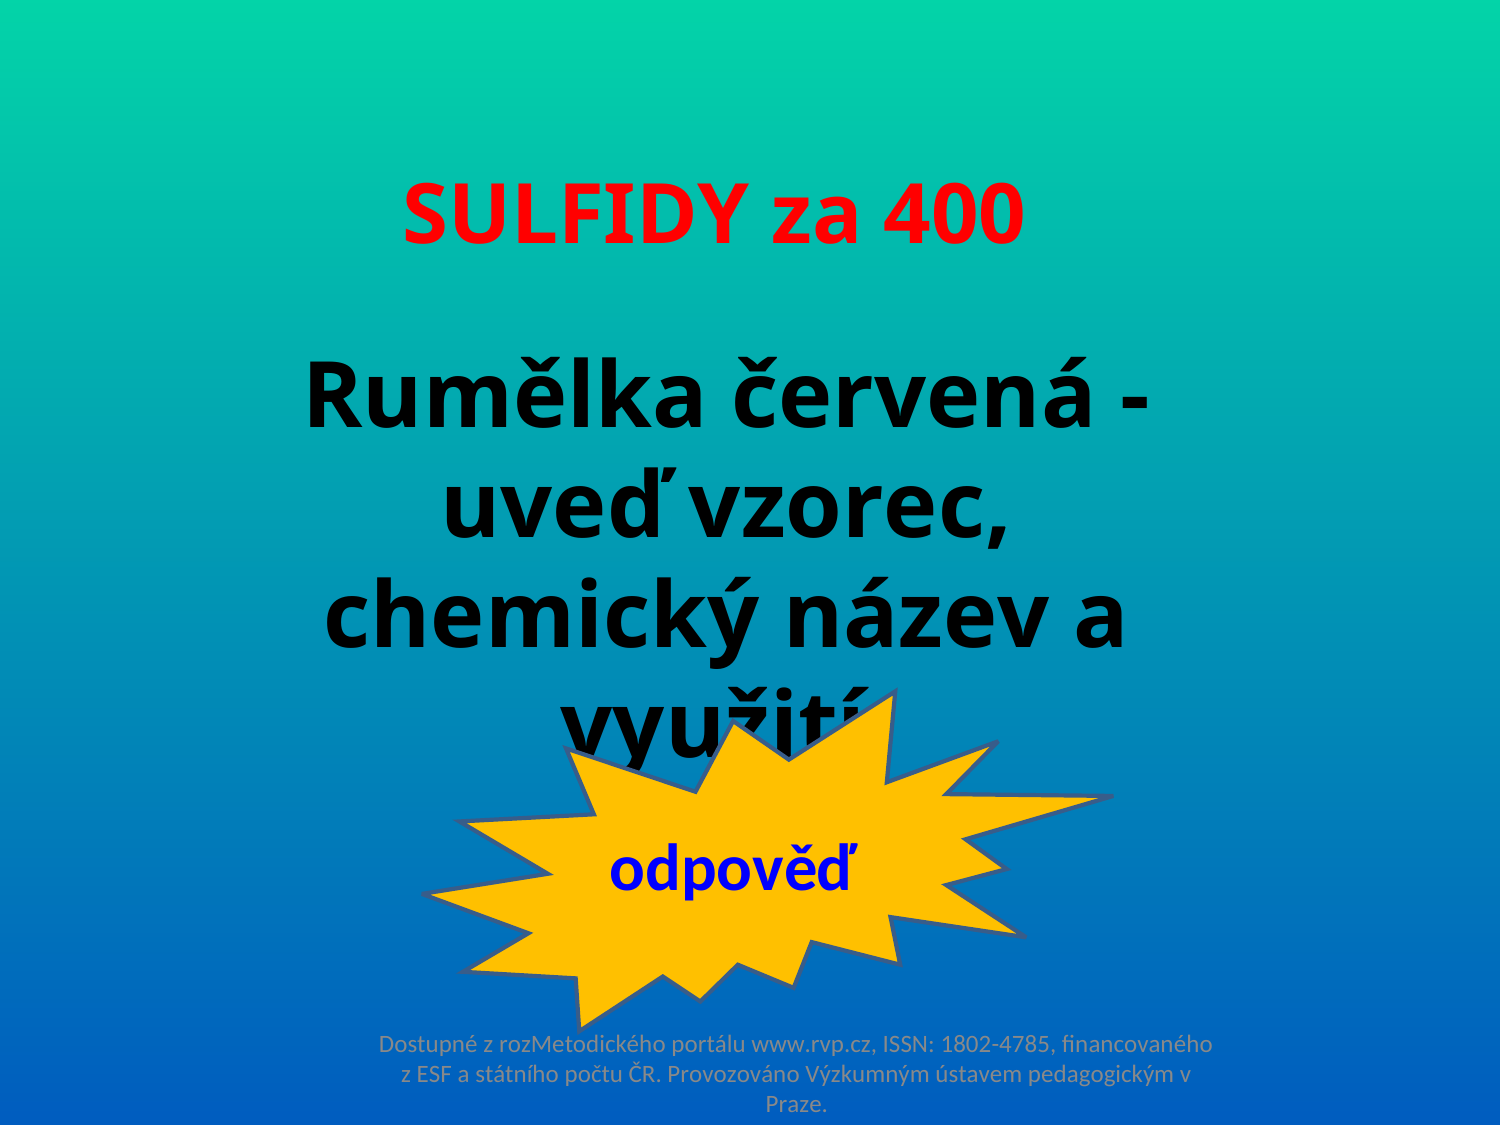

SULFIDY za 400
Rumělka červená - uveď vzorec, chemický název a využití.
odpověď
Dostupné z rozMetodického portálu www.rvp.cz, ISSN: 1802-4785, financovaného z ESF a státního počtu ČR. Provozováno Výzkumným ústavem pedagogickým v Praze.